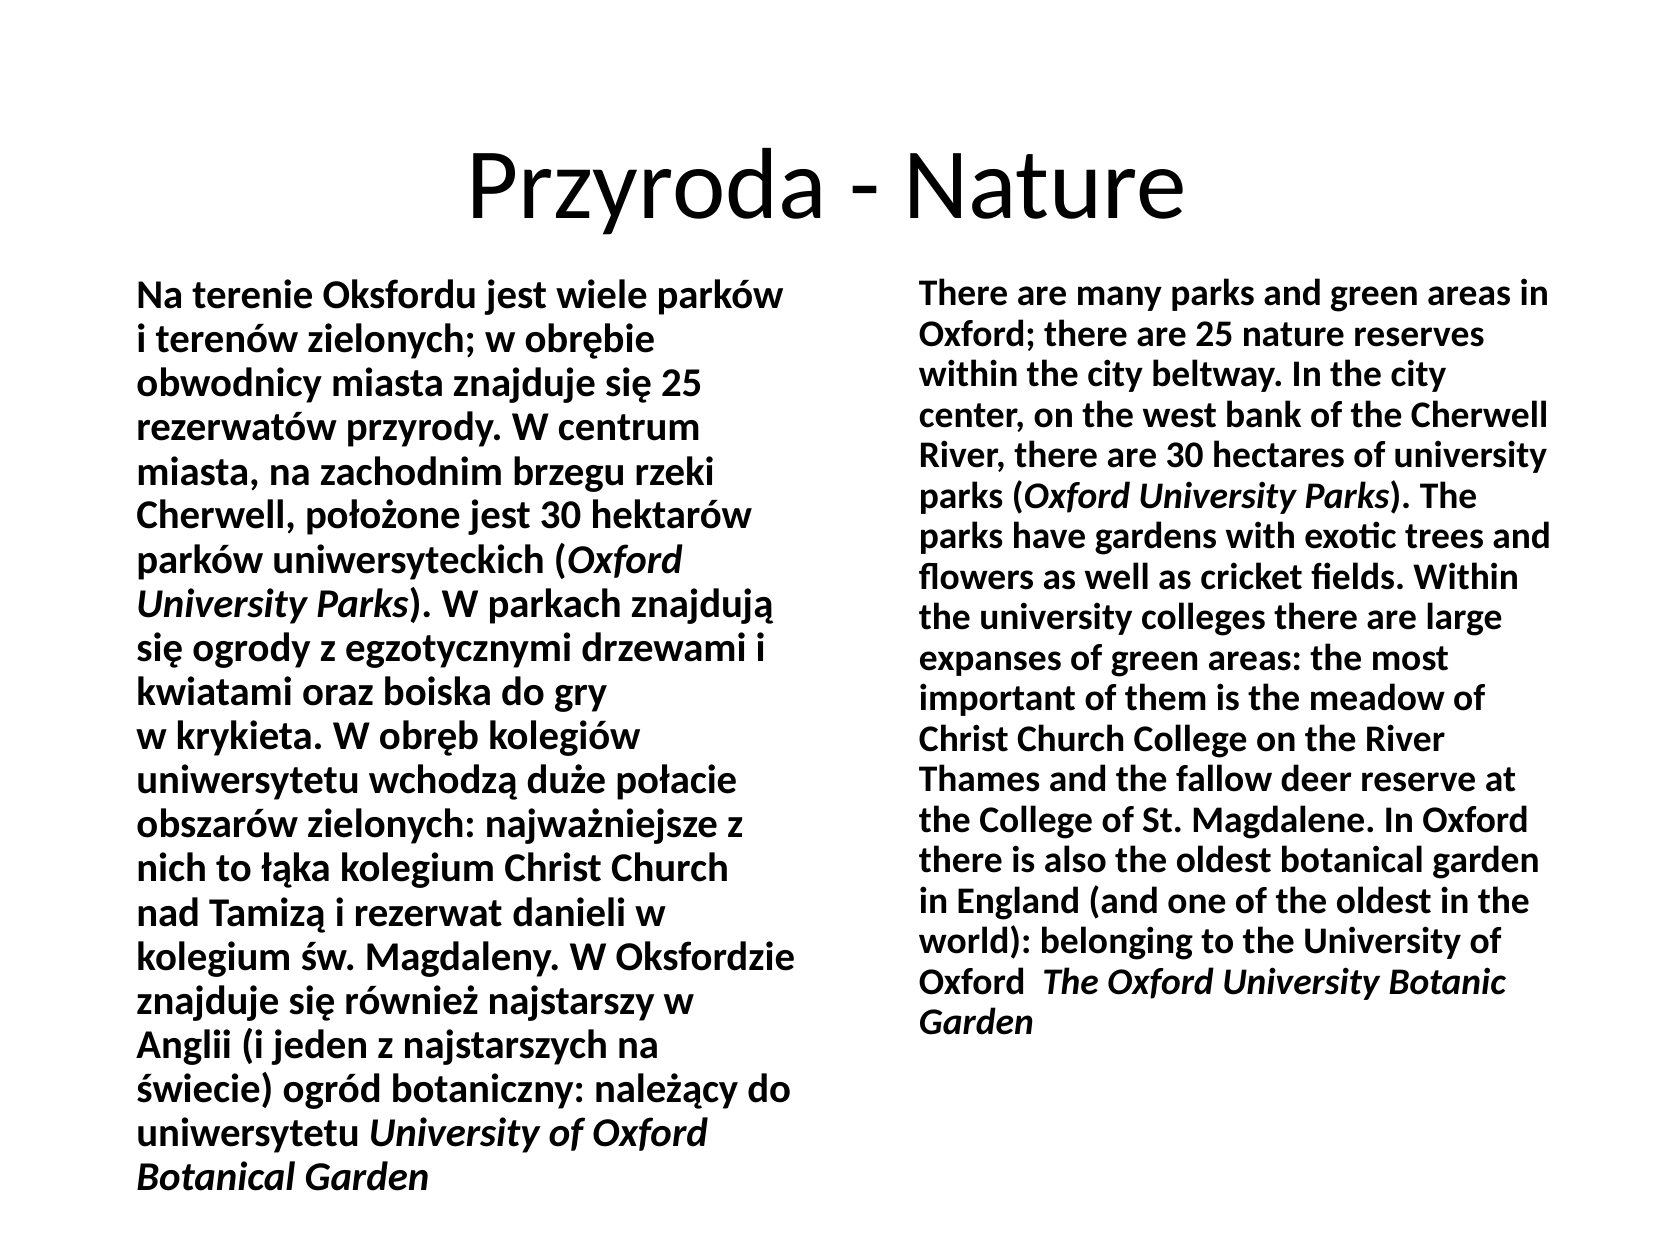

# Przyroda - Nature
Na terenie Oksfordu jest wiele parków i terenów zielonych; w obrębie obwodnicy miasta znajduje się 25 rezerwatów przyrody. W centrum miasta, na zachodnim brzegu rzeki Cherwell, położone jest 30 hektarów parków uniwersyteckich (Oxford University Parks). W parkach znajdują się ogrody z egzotycznymi drzewami i kwiatami oraz boiska do gry w krykieta. W obręb kolegiów uniwersytetu wchodzą duże połacie obszarów zielonych: najważniejsze z nich to łąka kolegium Christ Church nad Tamizą i rezerwat danieli w kolegium św. Magdaleny. W Oksfordzie znajduje się również najstarszy w Anglii (i jeden z najstarszych na świecie) ogród botaniczny: należący do uniwersytetu University of Oxford Botanical Garden
There are many parks and green areas in Oxford; there are 25 nature reserves within the city beltway. In the city center, on the west bank of the Cherwell River, there are 30 hectares of university parks (Oxford University Parks). The parks have gardens with exotic trees and flowers as well as cricket fields. Within the university colleges there are large expanses of green areas: the most important of them is the meadow of Christ Church College on the River Thames and the fallow deer reserve at the College of St. Magdalene. In Oxford there is also the oldest botanical garden in England (and one of the oldest in the world): belonging to the University of Oxford The Oxford University Botanic Garden